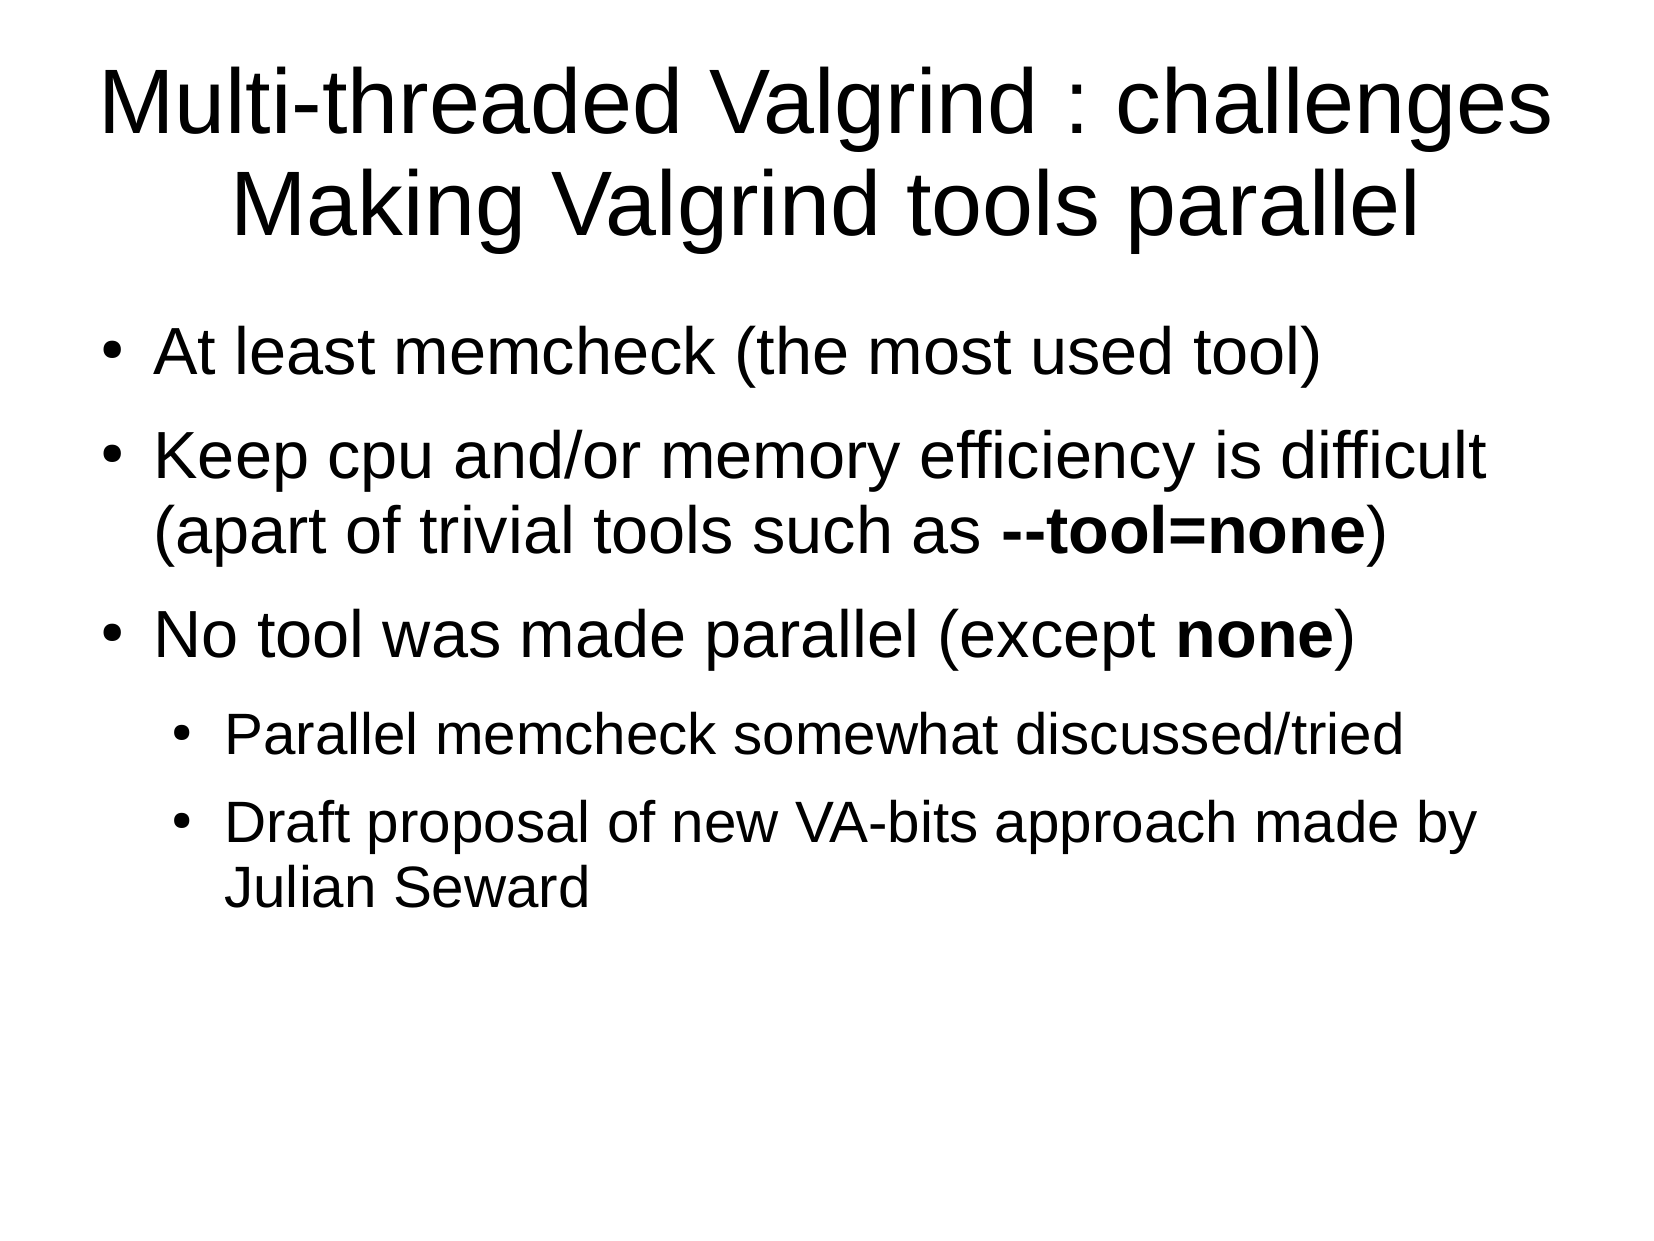

# Multi-threaded Valgrind : challenges Making Valgrind tools parallel
At least memcheck (the most used tool)
Keep cpu and/or memory efficiency is difficult
(apart of trivial tools such as --tool=none)
No tool was made parallel (except none)
Parallel memcheck somewhat discussed/tried
Draft proposal of new VA-bits approach made by Julian Seward